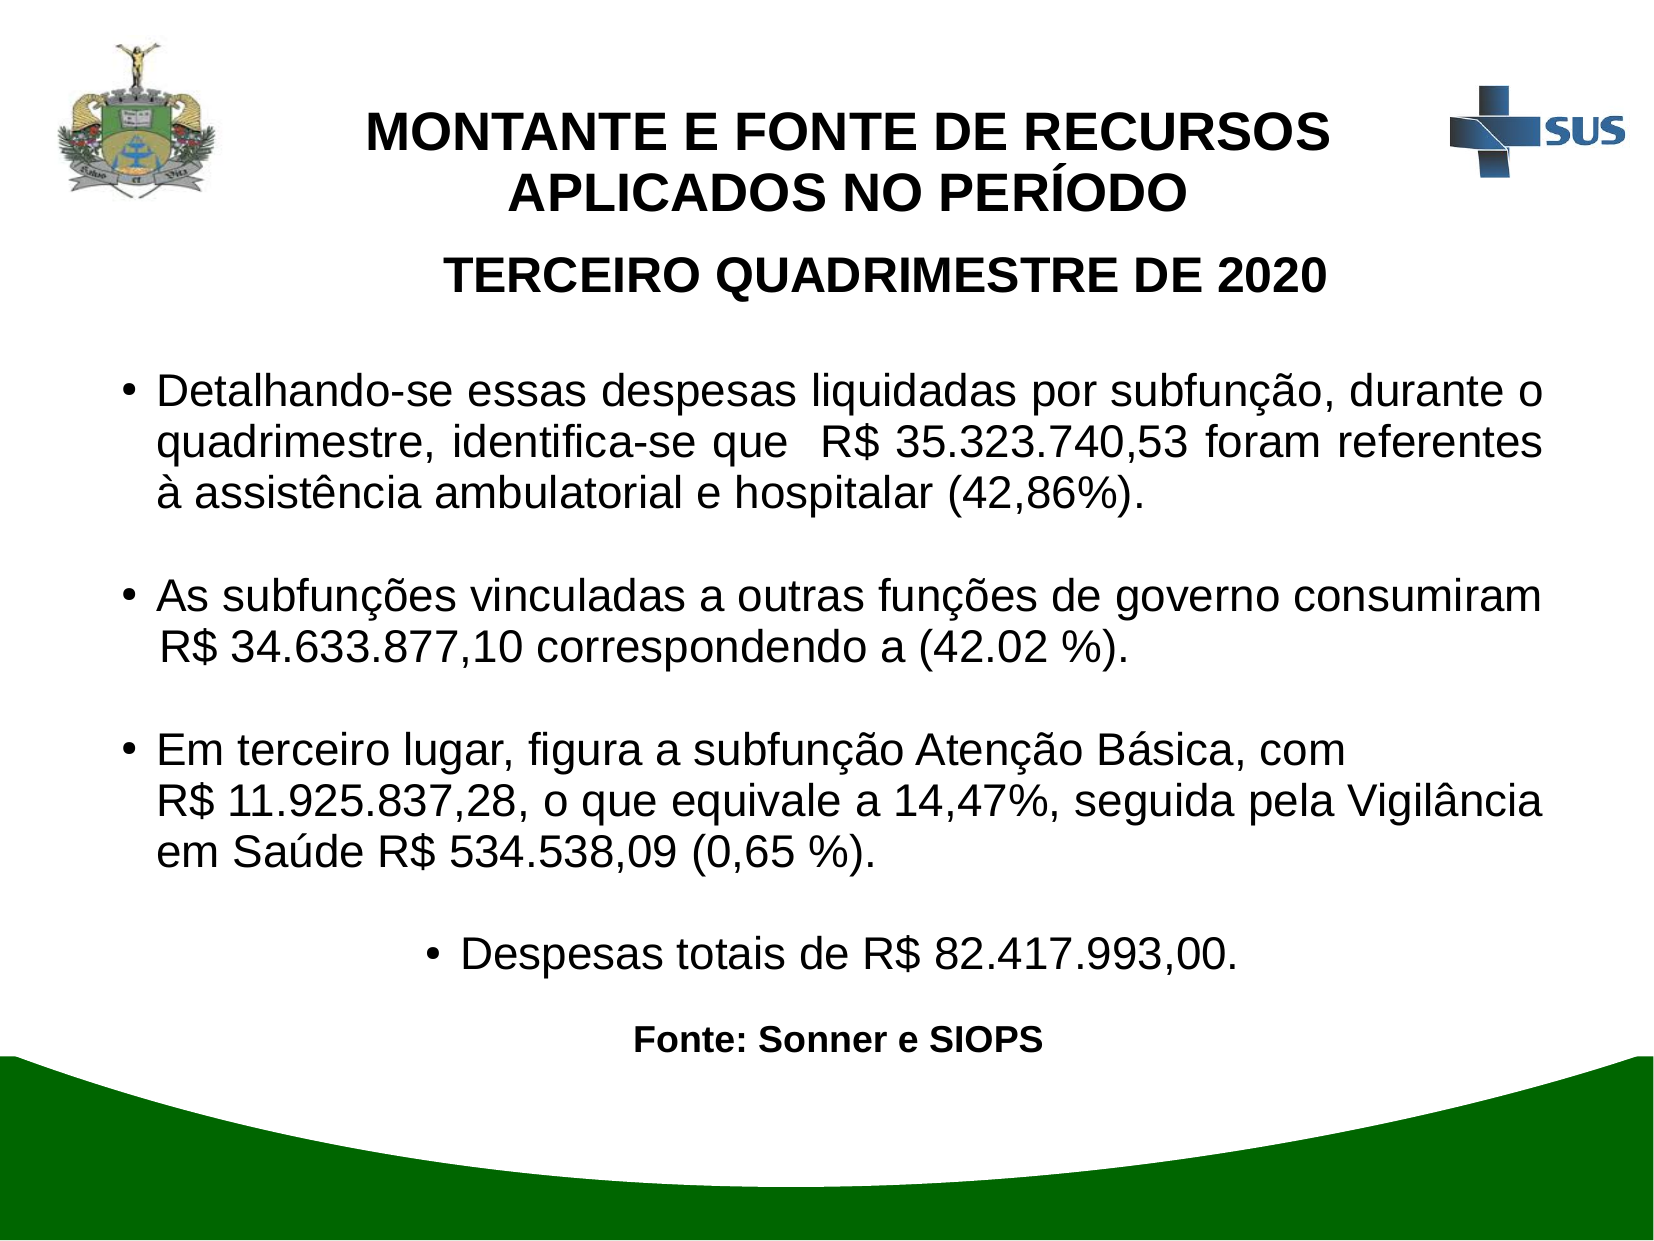

MONTANTE E FONTE DE RECURSOS APLICADOS NO PERÍODO
TERCEIRO QUADRIMESTRE DE 2020
Detalhando-se essas despesas liquidadas por subfunção, durante o quadrimestre, identifica-se que R$ 35.323.740,53 foram referentes à assistência ambulatorial e hospitalar (42,86%).
As subfunções vinculadas a outras funções de governo consumiram
 R$ 34.633.877,10 correspondendo a (42.02 %).
Em terceiro lugar, figura a subfunção Atenção Básica, com
R$ 11.925.837,28, o que equivale a 14,47%, seguida pela Vigilância em Saúde R$ 534.538,09 (0,65 %).
Despesas totais de R$ 82.417.993,00.
Fonte: Sonner e SIOPS